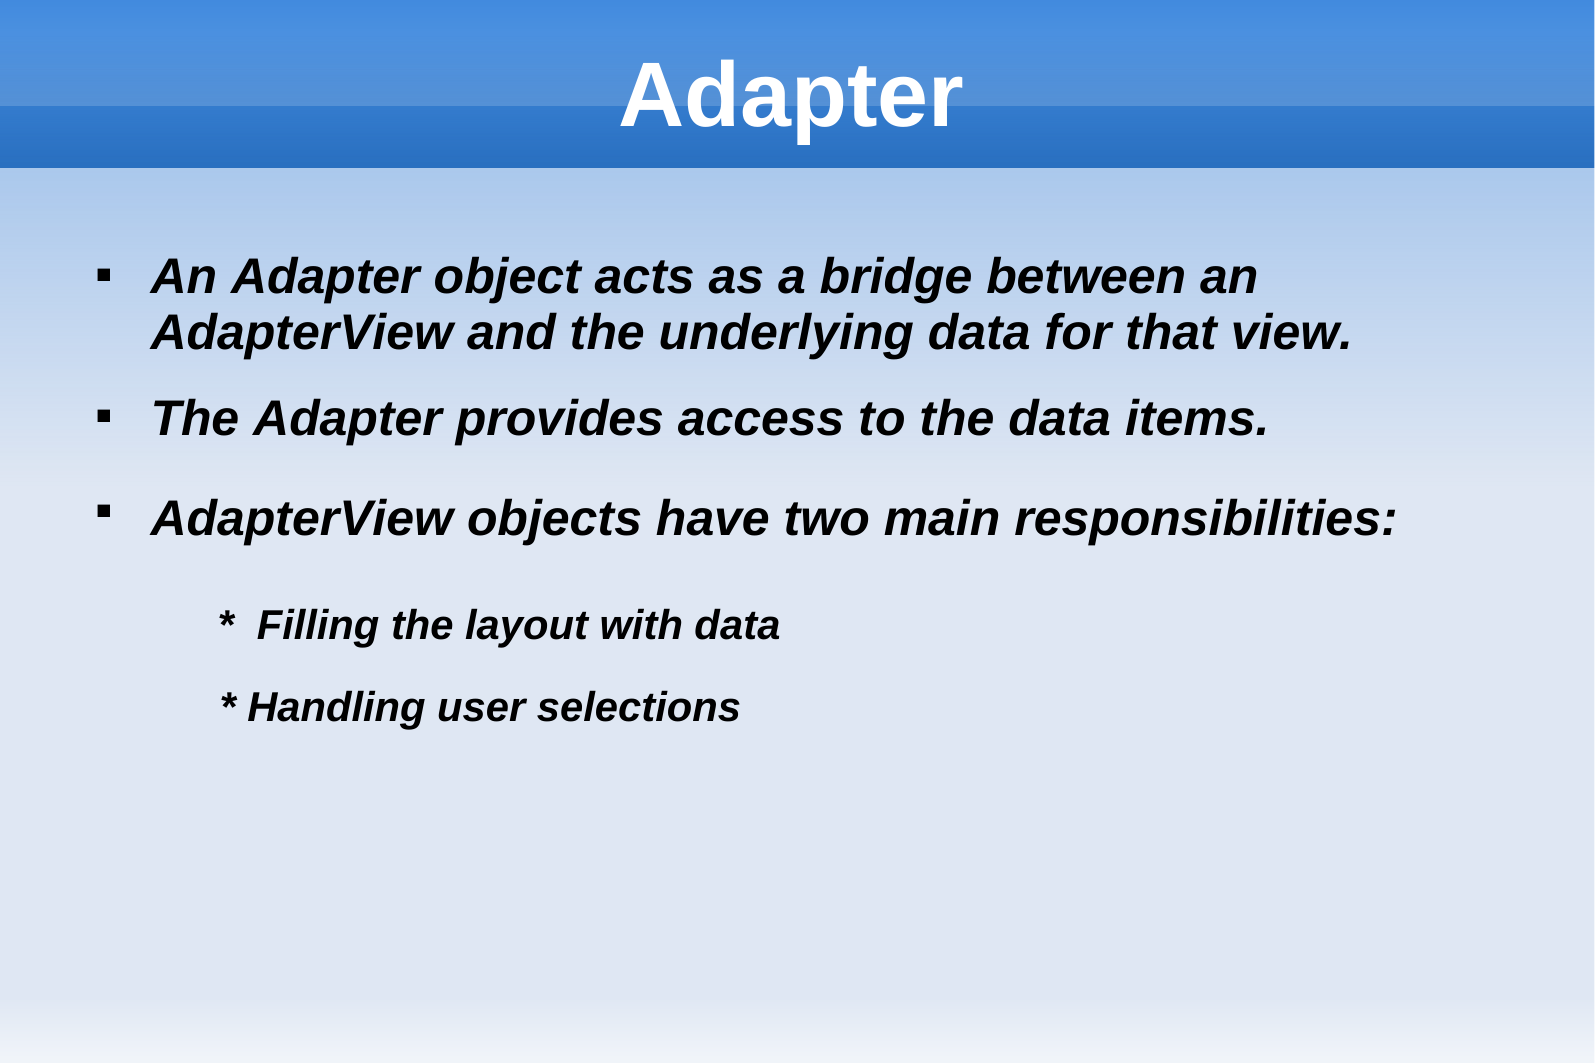

# Adapter
An Adapter object acts as a bridge between an AdapterView and the underlying data for that view.
The Adapter provides access to the data items.
AdapterView objects have two main responsibilities:
 * Filling the layout with data
 * Handling user selections